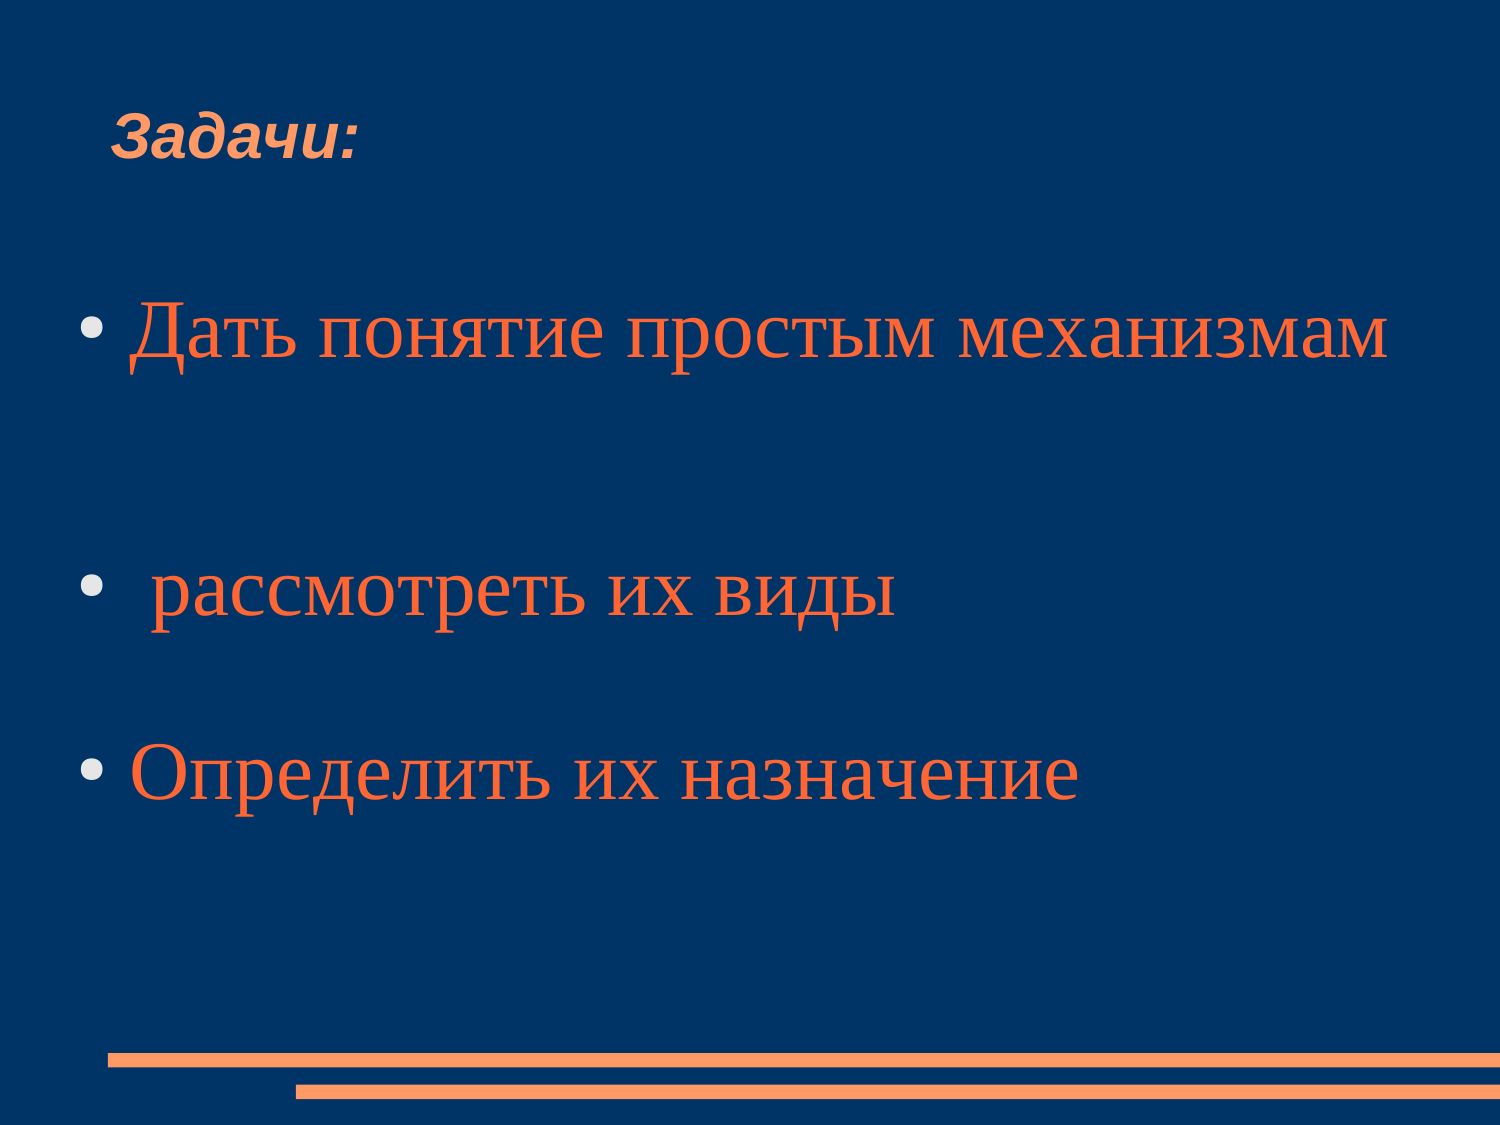

# Задачи:
Дать понятие простым механизмам
 рассмотреть их виды
Определить их назначение